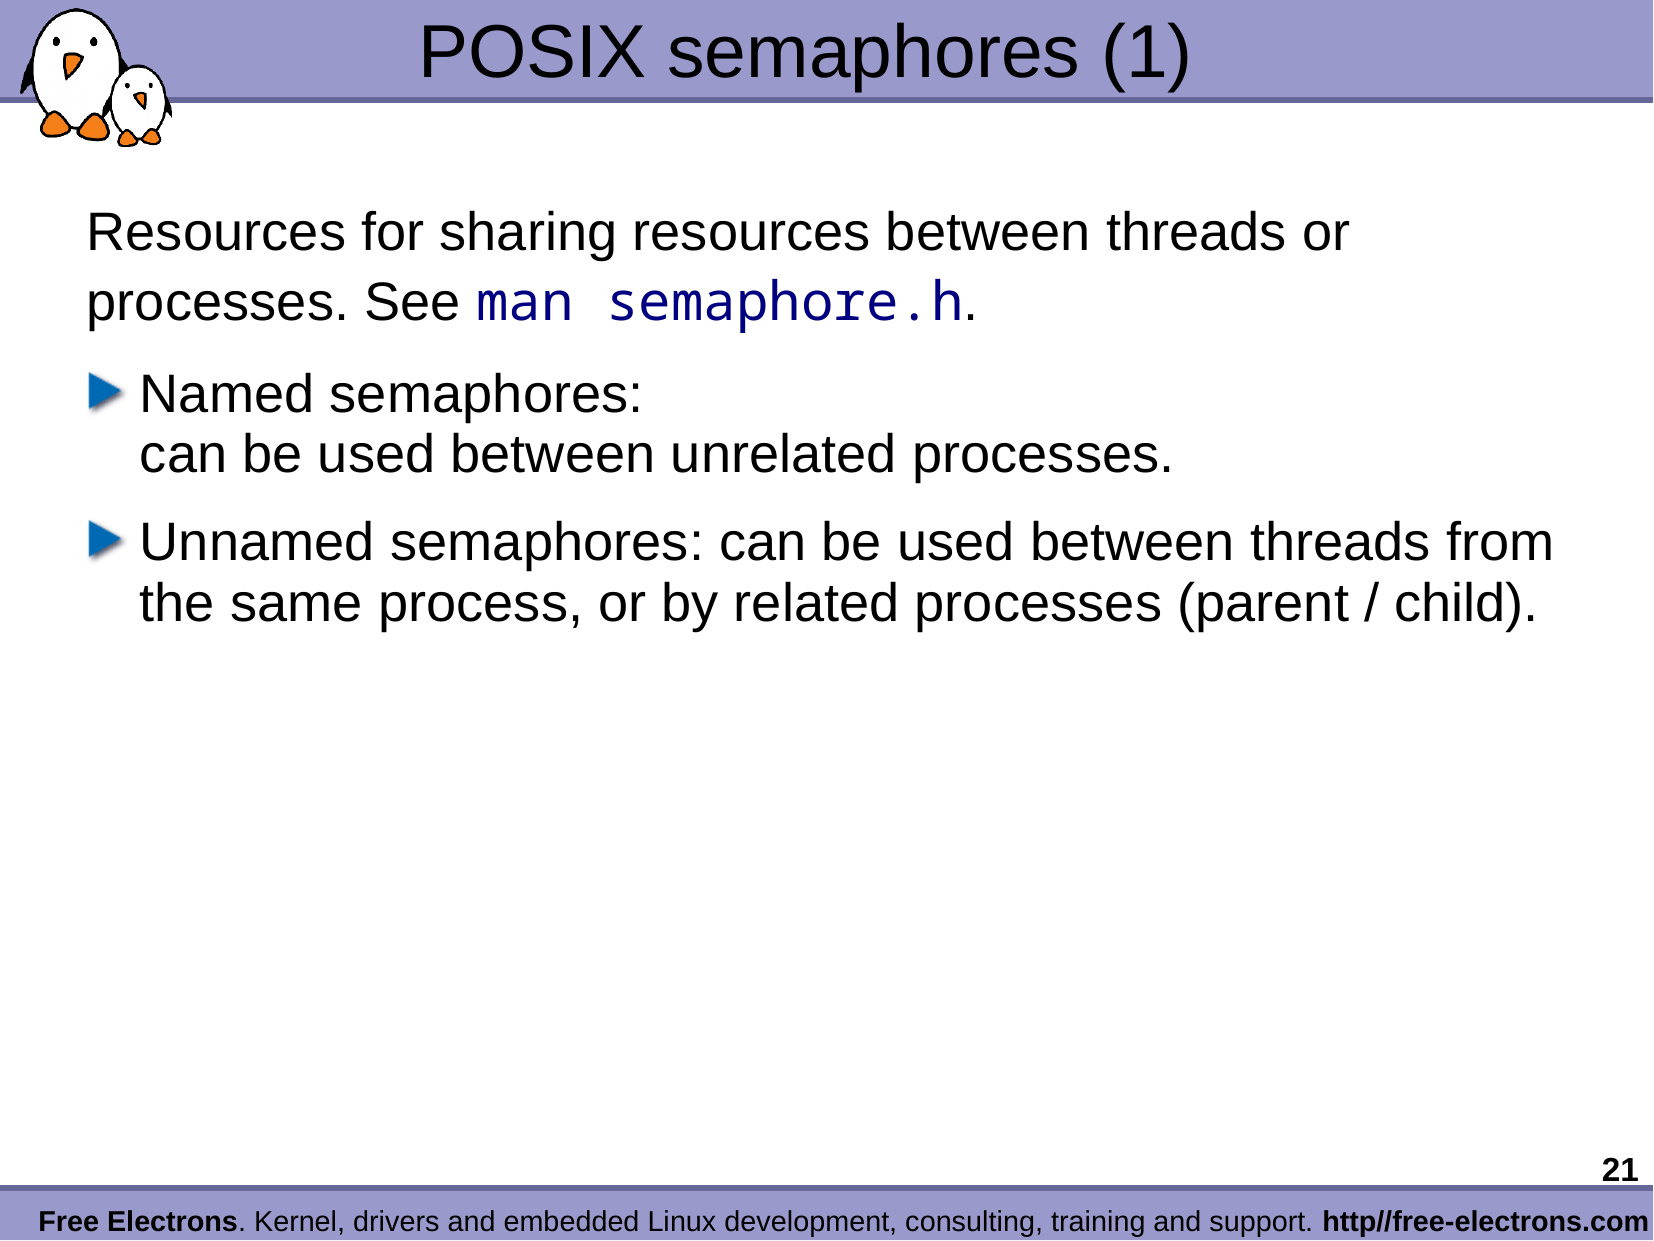

# POSIX semaphores (1)
Resources for sharing resources between threads or processes. See man semaphore.h.
Named semaphores:
can be used between unrelated processes.
Unnamed semaphores: can be used between threads from the same process, or by related processes (parent / child).